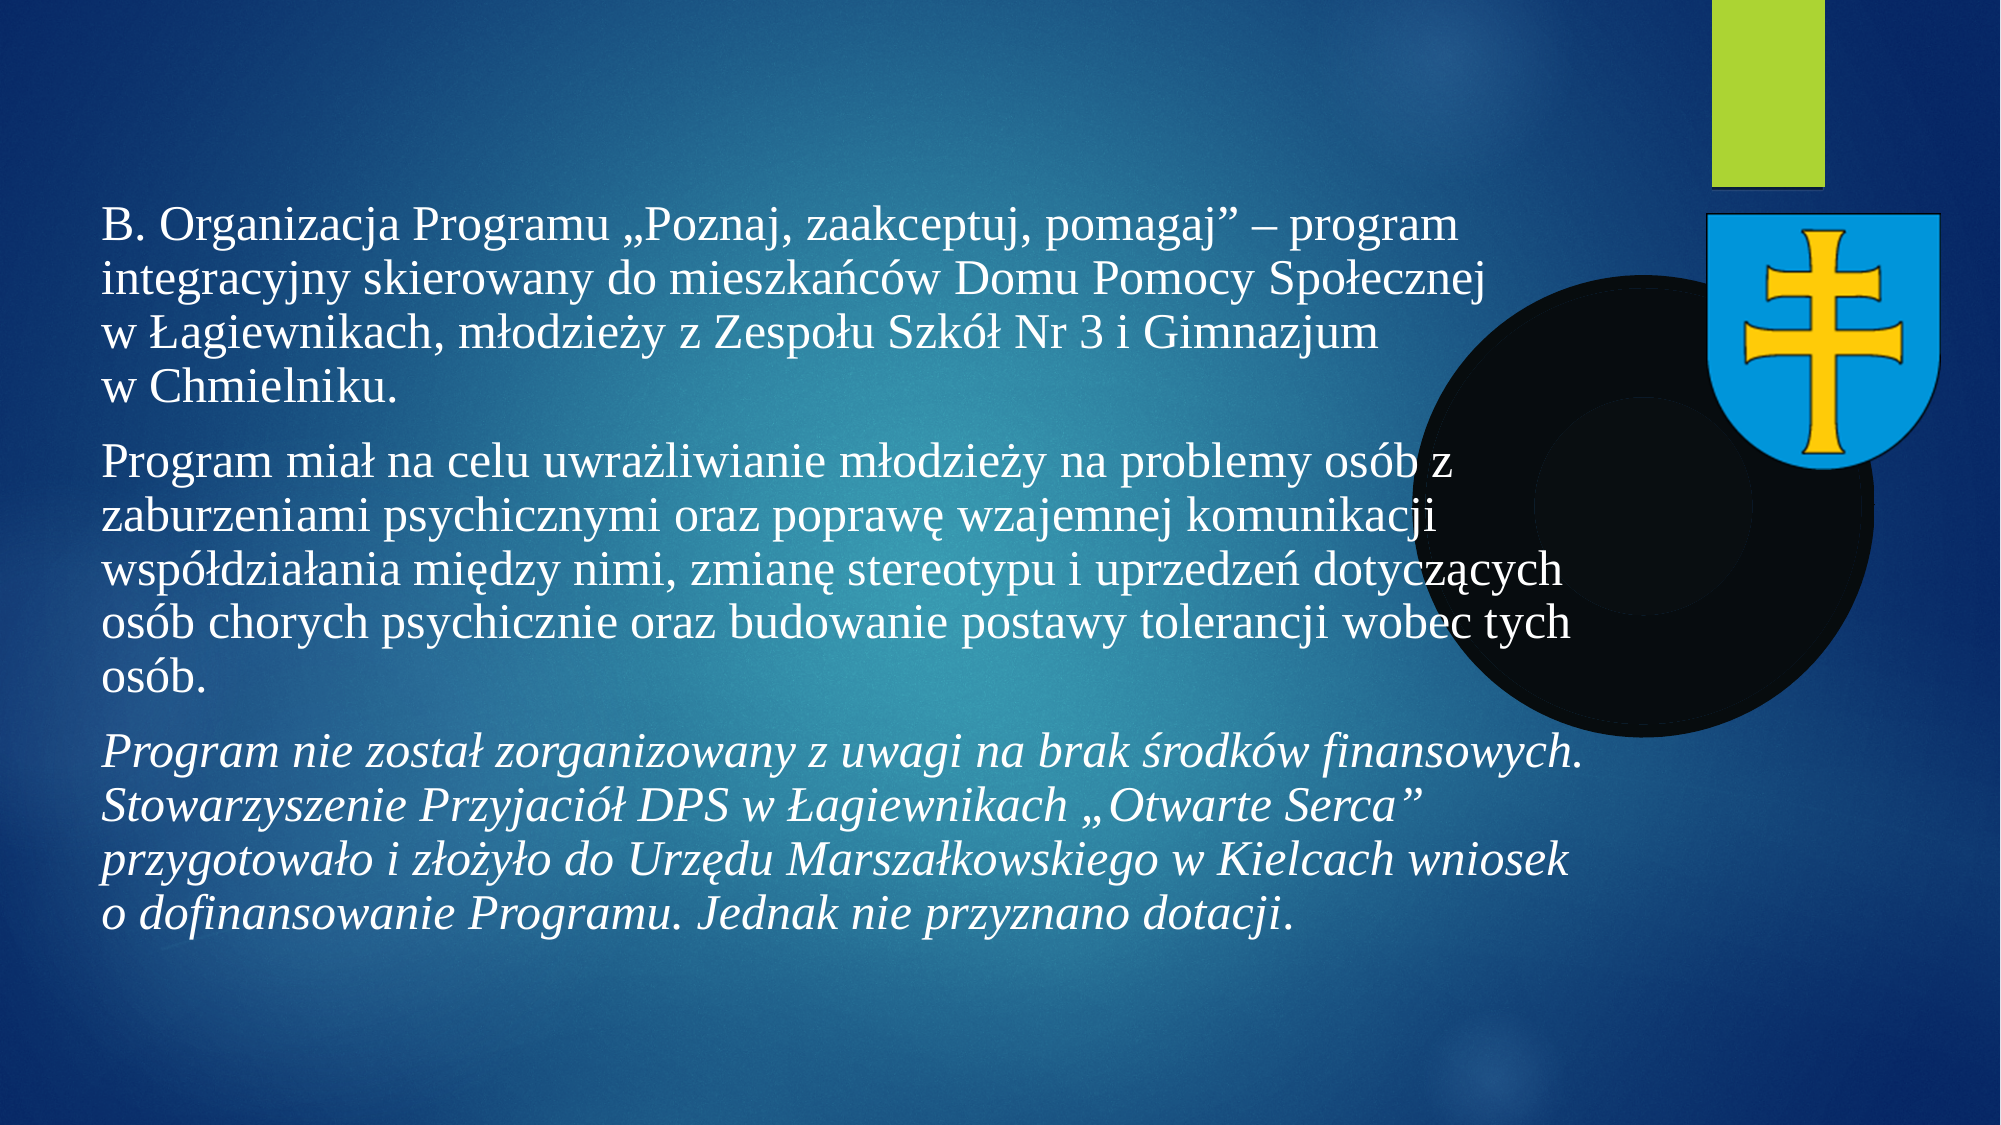

# B. Organizacja Programu „Poznaj, zaakceptuj, pomagaj” – program integracyjny skierowany do mieszkańców Domu Pomocy Społecznej w Łagiewnikach, młodzieży z Zespołu Szkół Nr 3 i Gimnazjum w Chmielniku.
Program miał na celu uwrażliwianie młodzieży na problemy osób z zaburzeniami psychicznymi oraz poprawę wzajemnej komunikacji współdziałania między nimi, zmianę stereotypu i uprzedzeń dotyczących osób chorych psychicznie oraz budowanie postawy tolerancji wobec tych osób.
Program nie został zorganizowany z uwagi na brak środków finansowych. Stowarzyszenie Przyjaciół DPS w Łagiewnikach „Otwarte Serca” przygotowało i złożyło do Urzędu Marszałkowskiego w Kielcach wniosek o dofinansowanie Programu. Jednak nie przyznano dotacji.